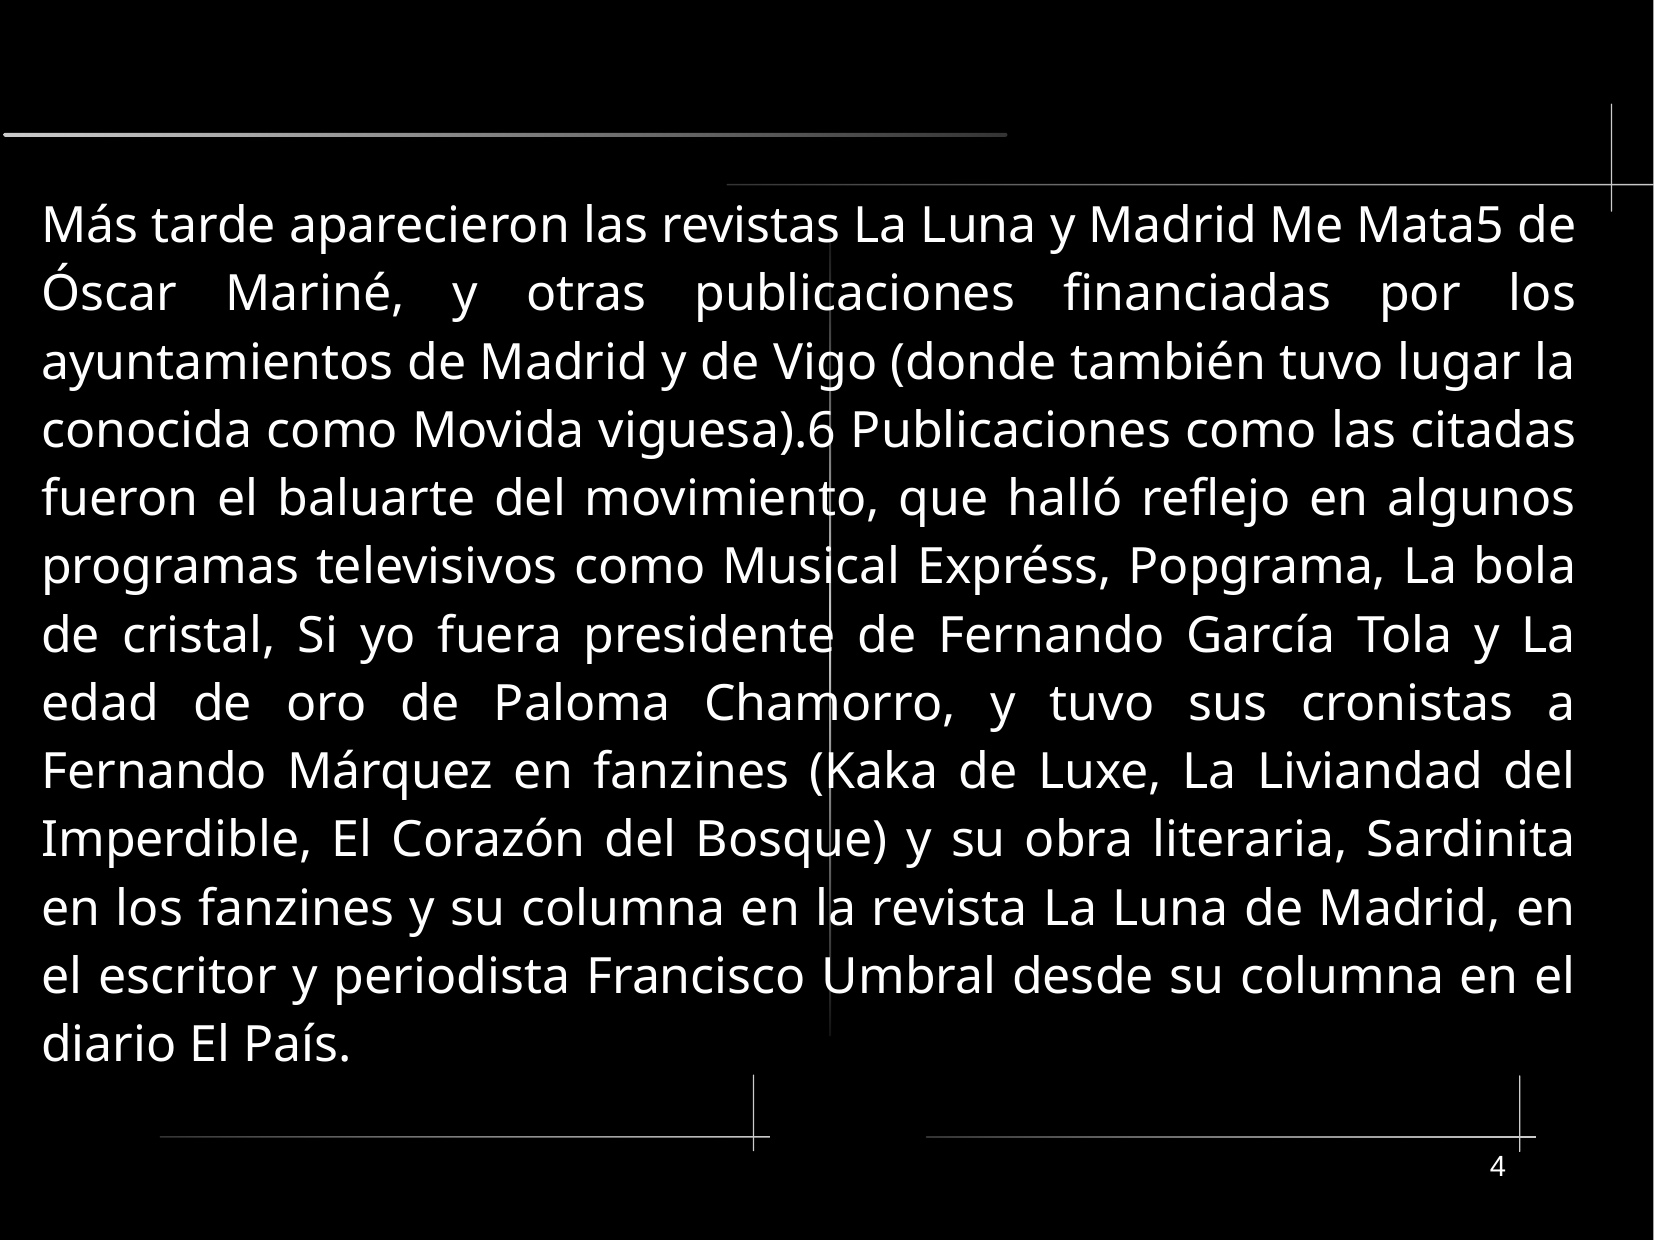

Más tarde aparecieron las revistas La Luna y Madrid Me Mata5​ de Óscar Mariné, y otras publicaciones financiadas por los ayuntamientos de Madrid y de Vigo (donde también tuvo lugar la conocida como Movida viguesa).6​ Publicaciones como las citadas fueron el baluarte del movimiento, que halló reflejo en algunos programas televisivos como Musical Expréss, Popgrama, La bola de cristal, Si yo fuera presidente de Fernando García Tola y La edad de oro de Paloma Chamorro, y tuvo sus cronistas a Fernando Márquez en fanzines (Kaka de Luxe, La Liviandad del Imperdible, El Corazón del Bosque) y su obra literaria, Sardinita en los fanzines y su columna en la revista La Luna de Madrid, en el escritor y periodista Francisco Umbral desde su columna en el diario El País.
4